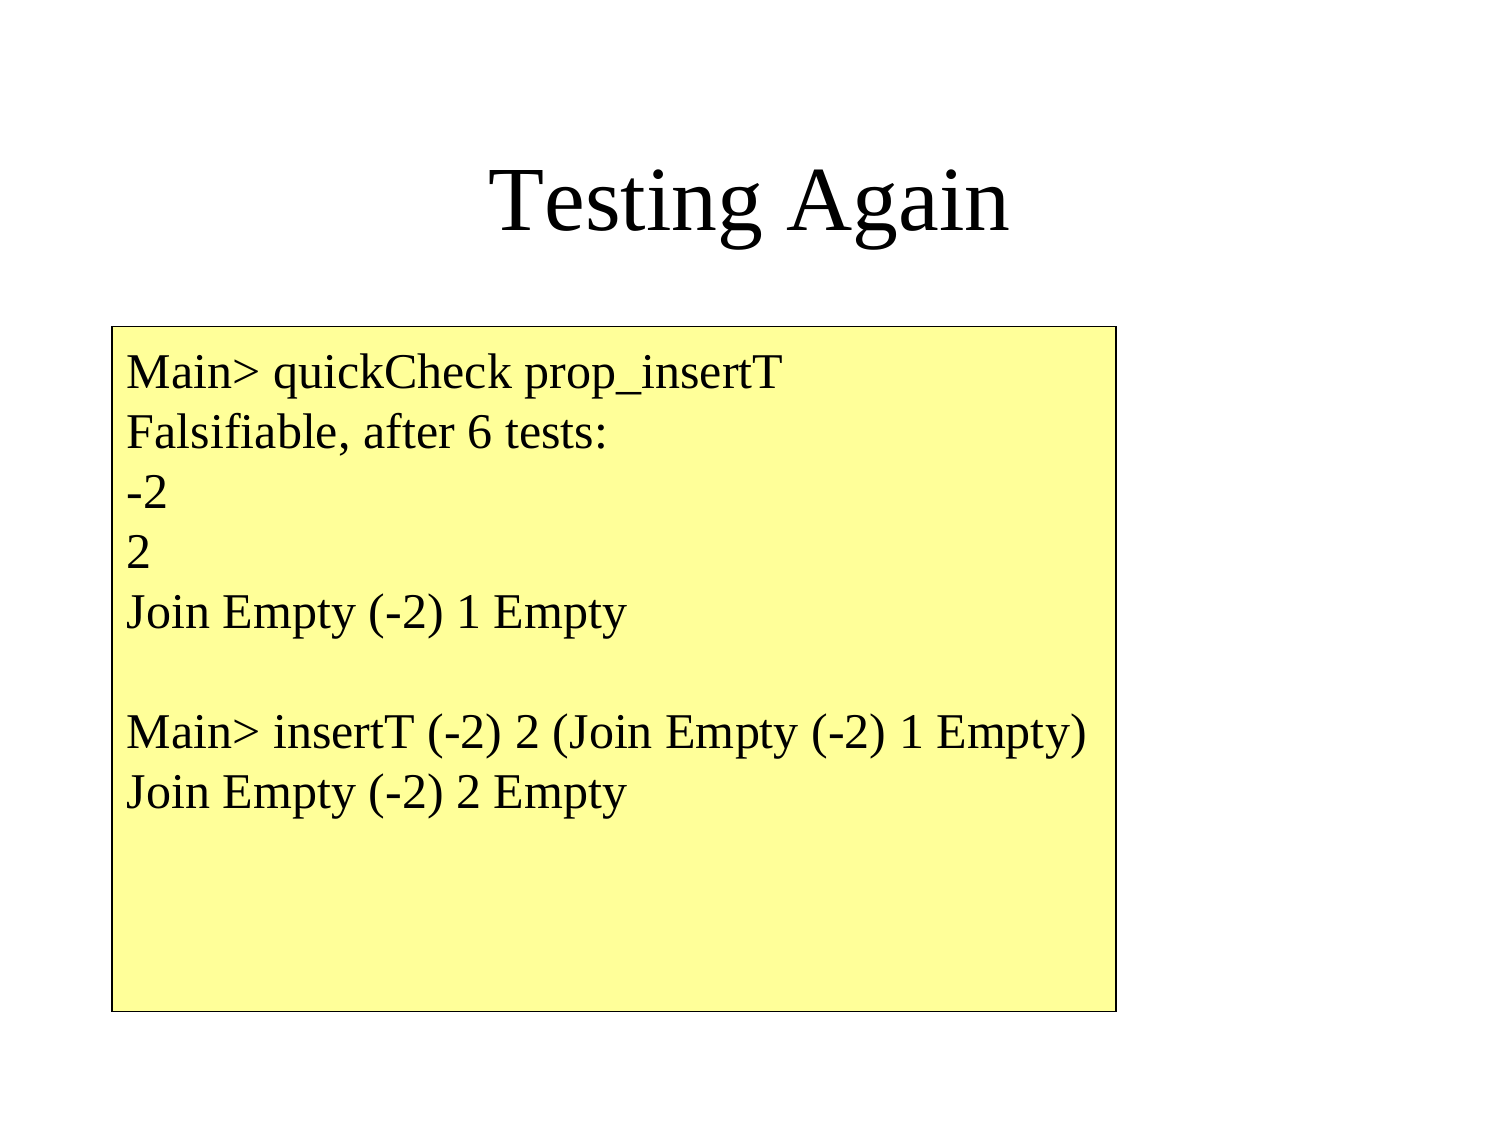

# Testing Again
Main> quickCheck prop_insertT
Falsifiable, after 6 tests:
-2
2
Join Empty (-2) 1 Empty
Main> insertT (-2) 2 (Join Empty (-2) 1 Empty)
Join Empty (-2) 2 Empty